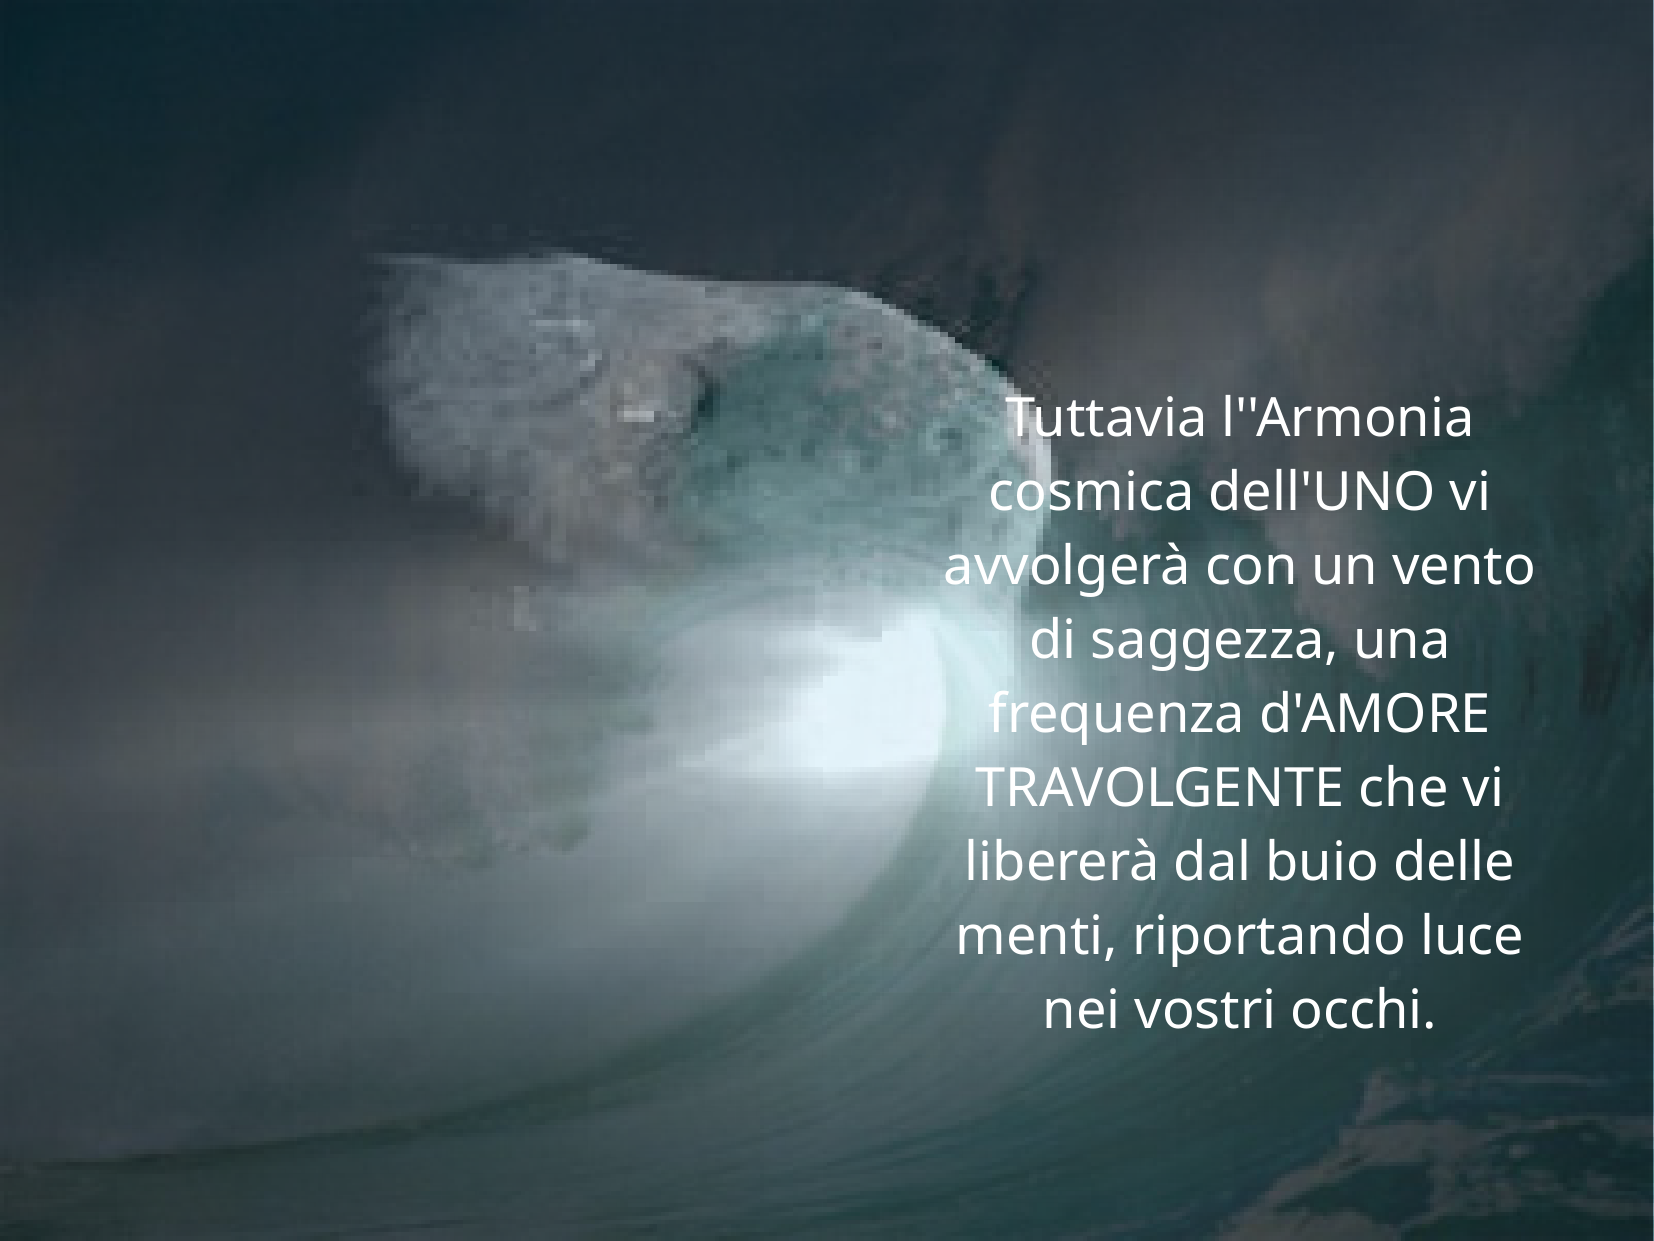

# Tuttavia l''Armonia cosmica dell'UNO vi avvolgerà con un vento di saggezza, una frequenza d'AMORE TRAVOLGENTE che vi libererà dal buio delle menti, riportando luce nei vostri occhi.